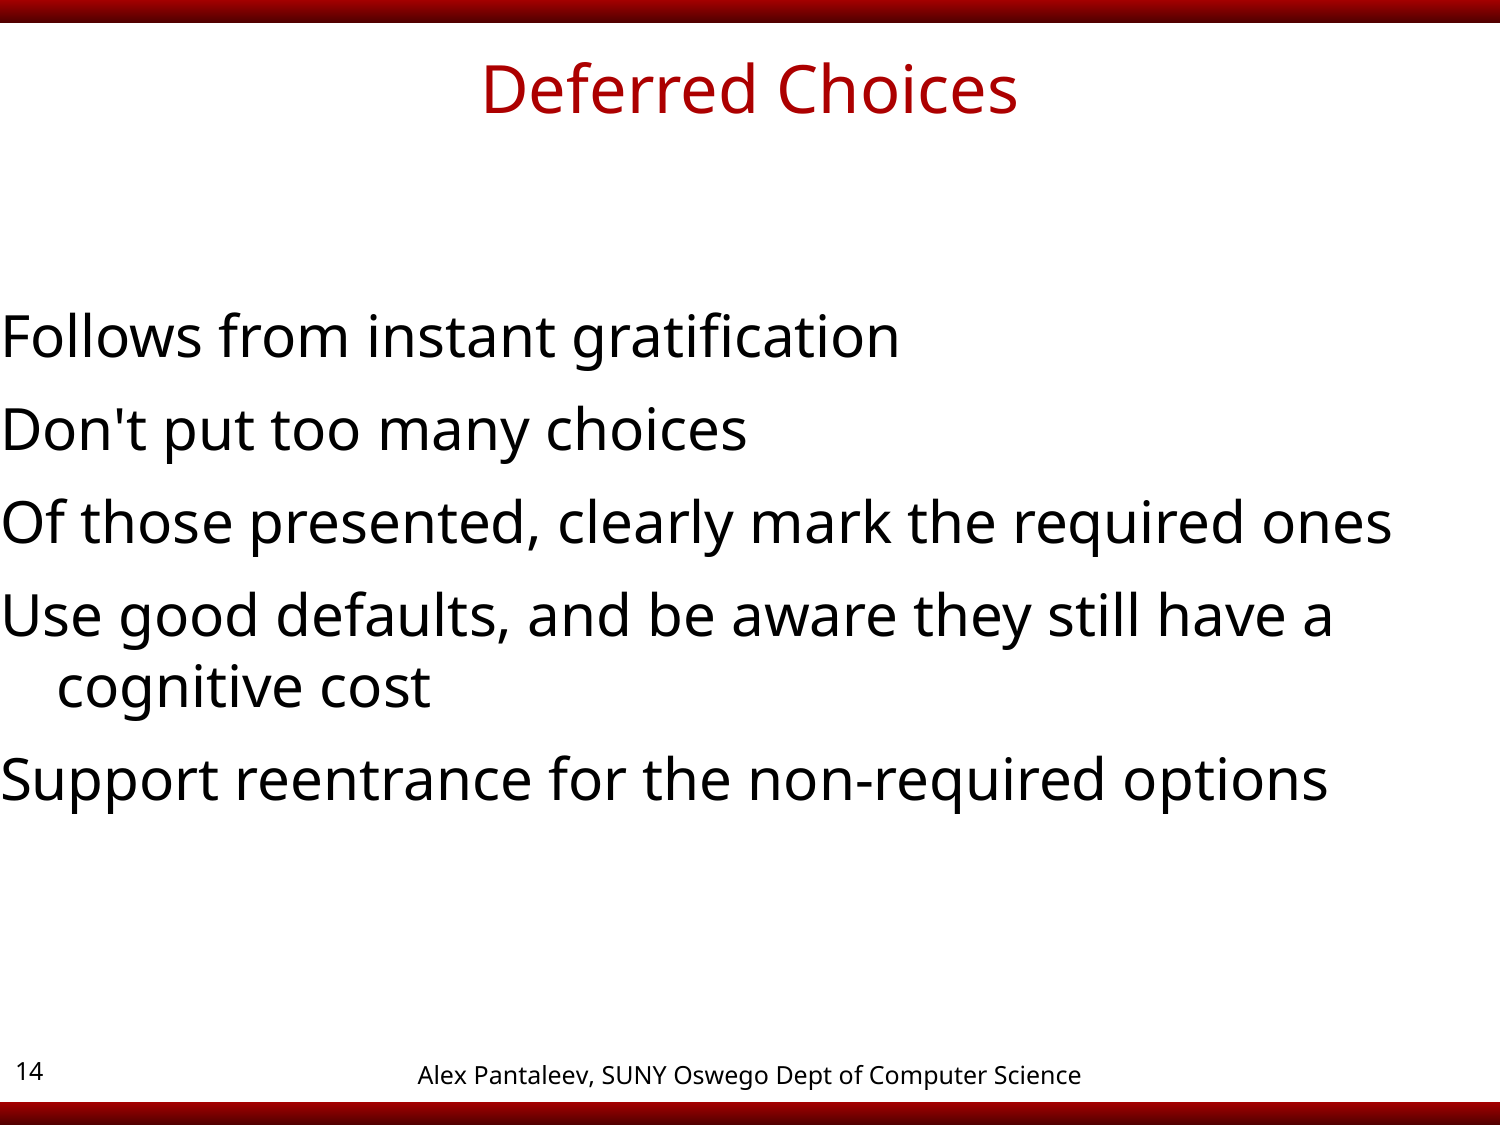

# Deferred Choices
Follows from instant gratification
Don't put too many choices
Of those presented, clearly mark the required ones
Use good defaults, and be aware they still have a cognitive cost
Support reentrance for the non-required options
14